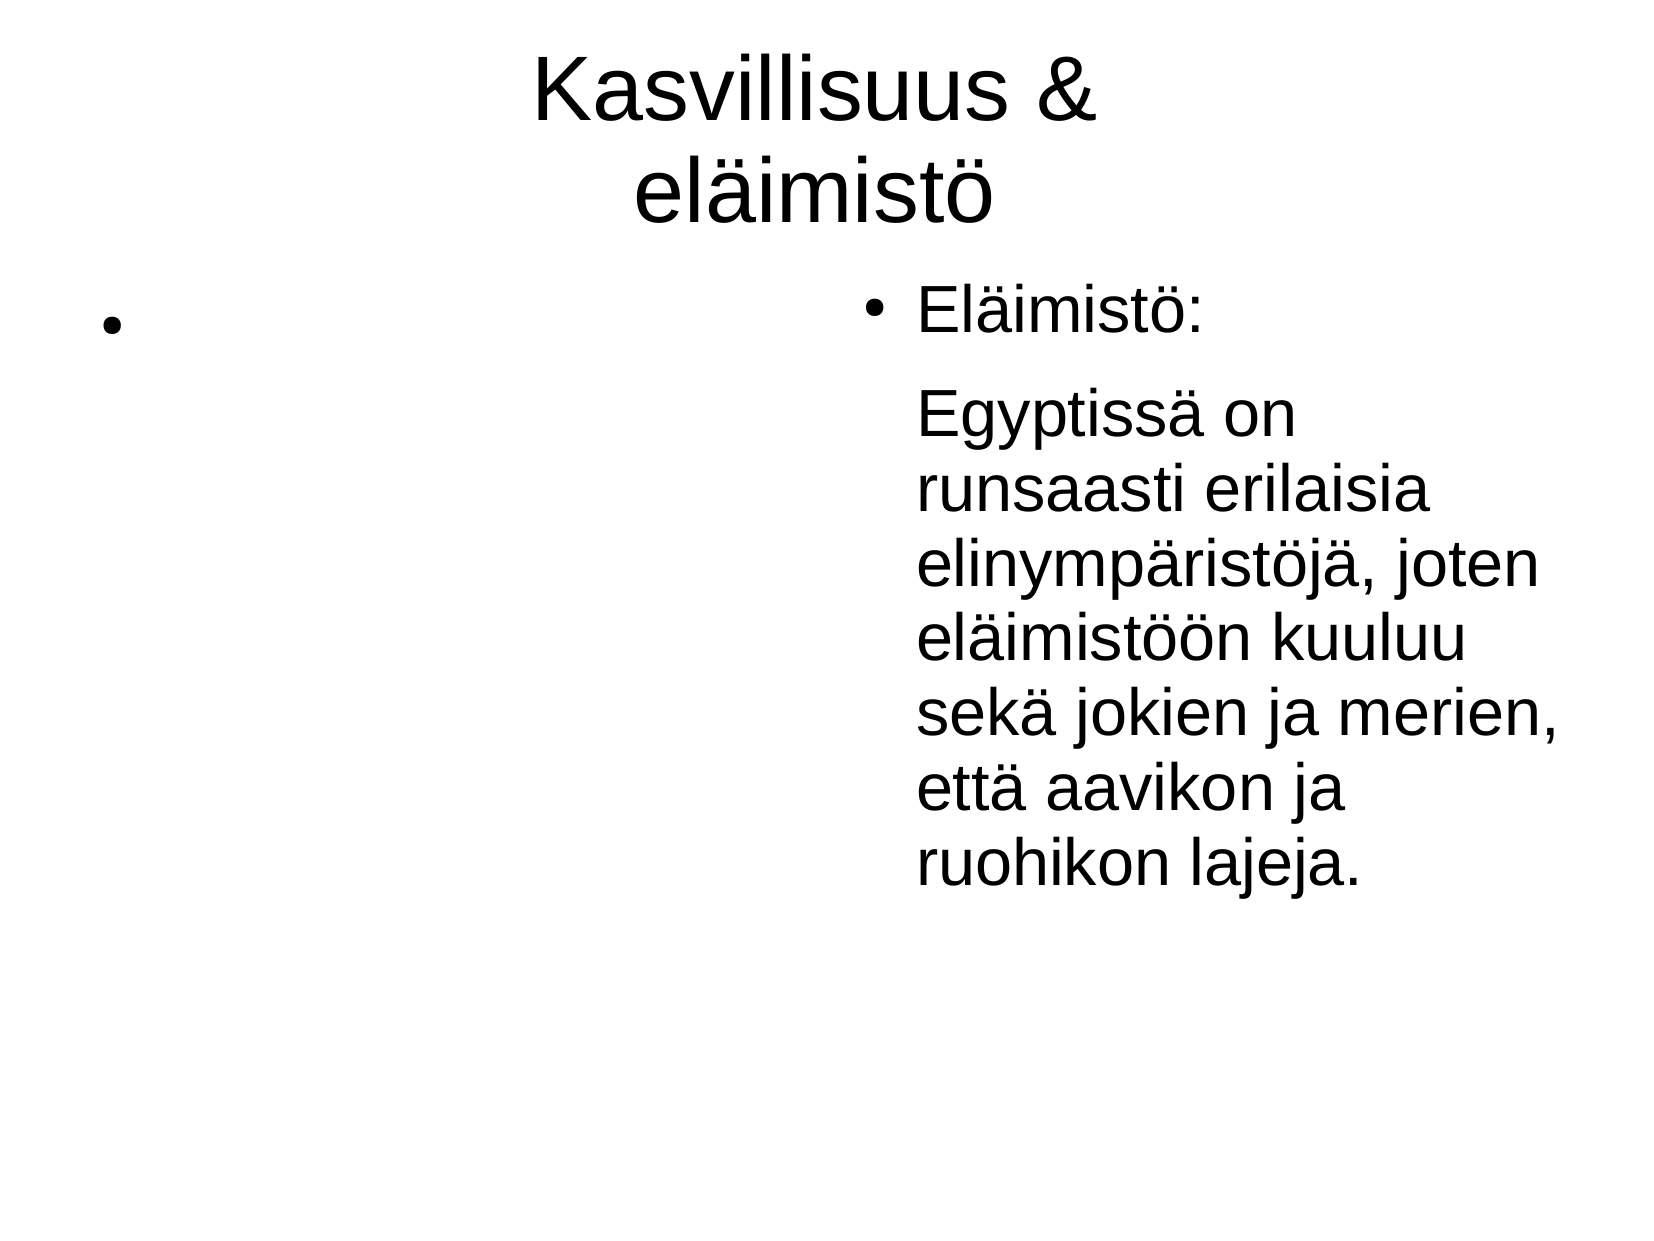

# Kasvillisuus & eläimistö
Eläimistö:
Egyptissä on runsaasti erilaisia elinympäristöjä, joten eläimistöön kuuluu sekä jokien ja merien, että aavikon ja ruohikon lajeja.